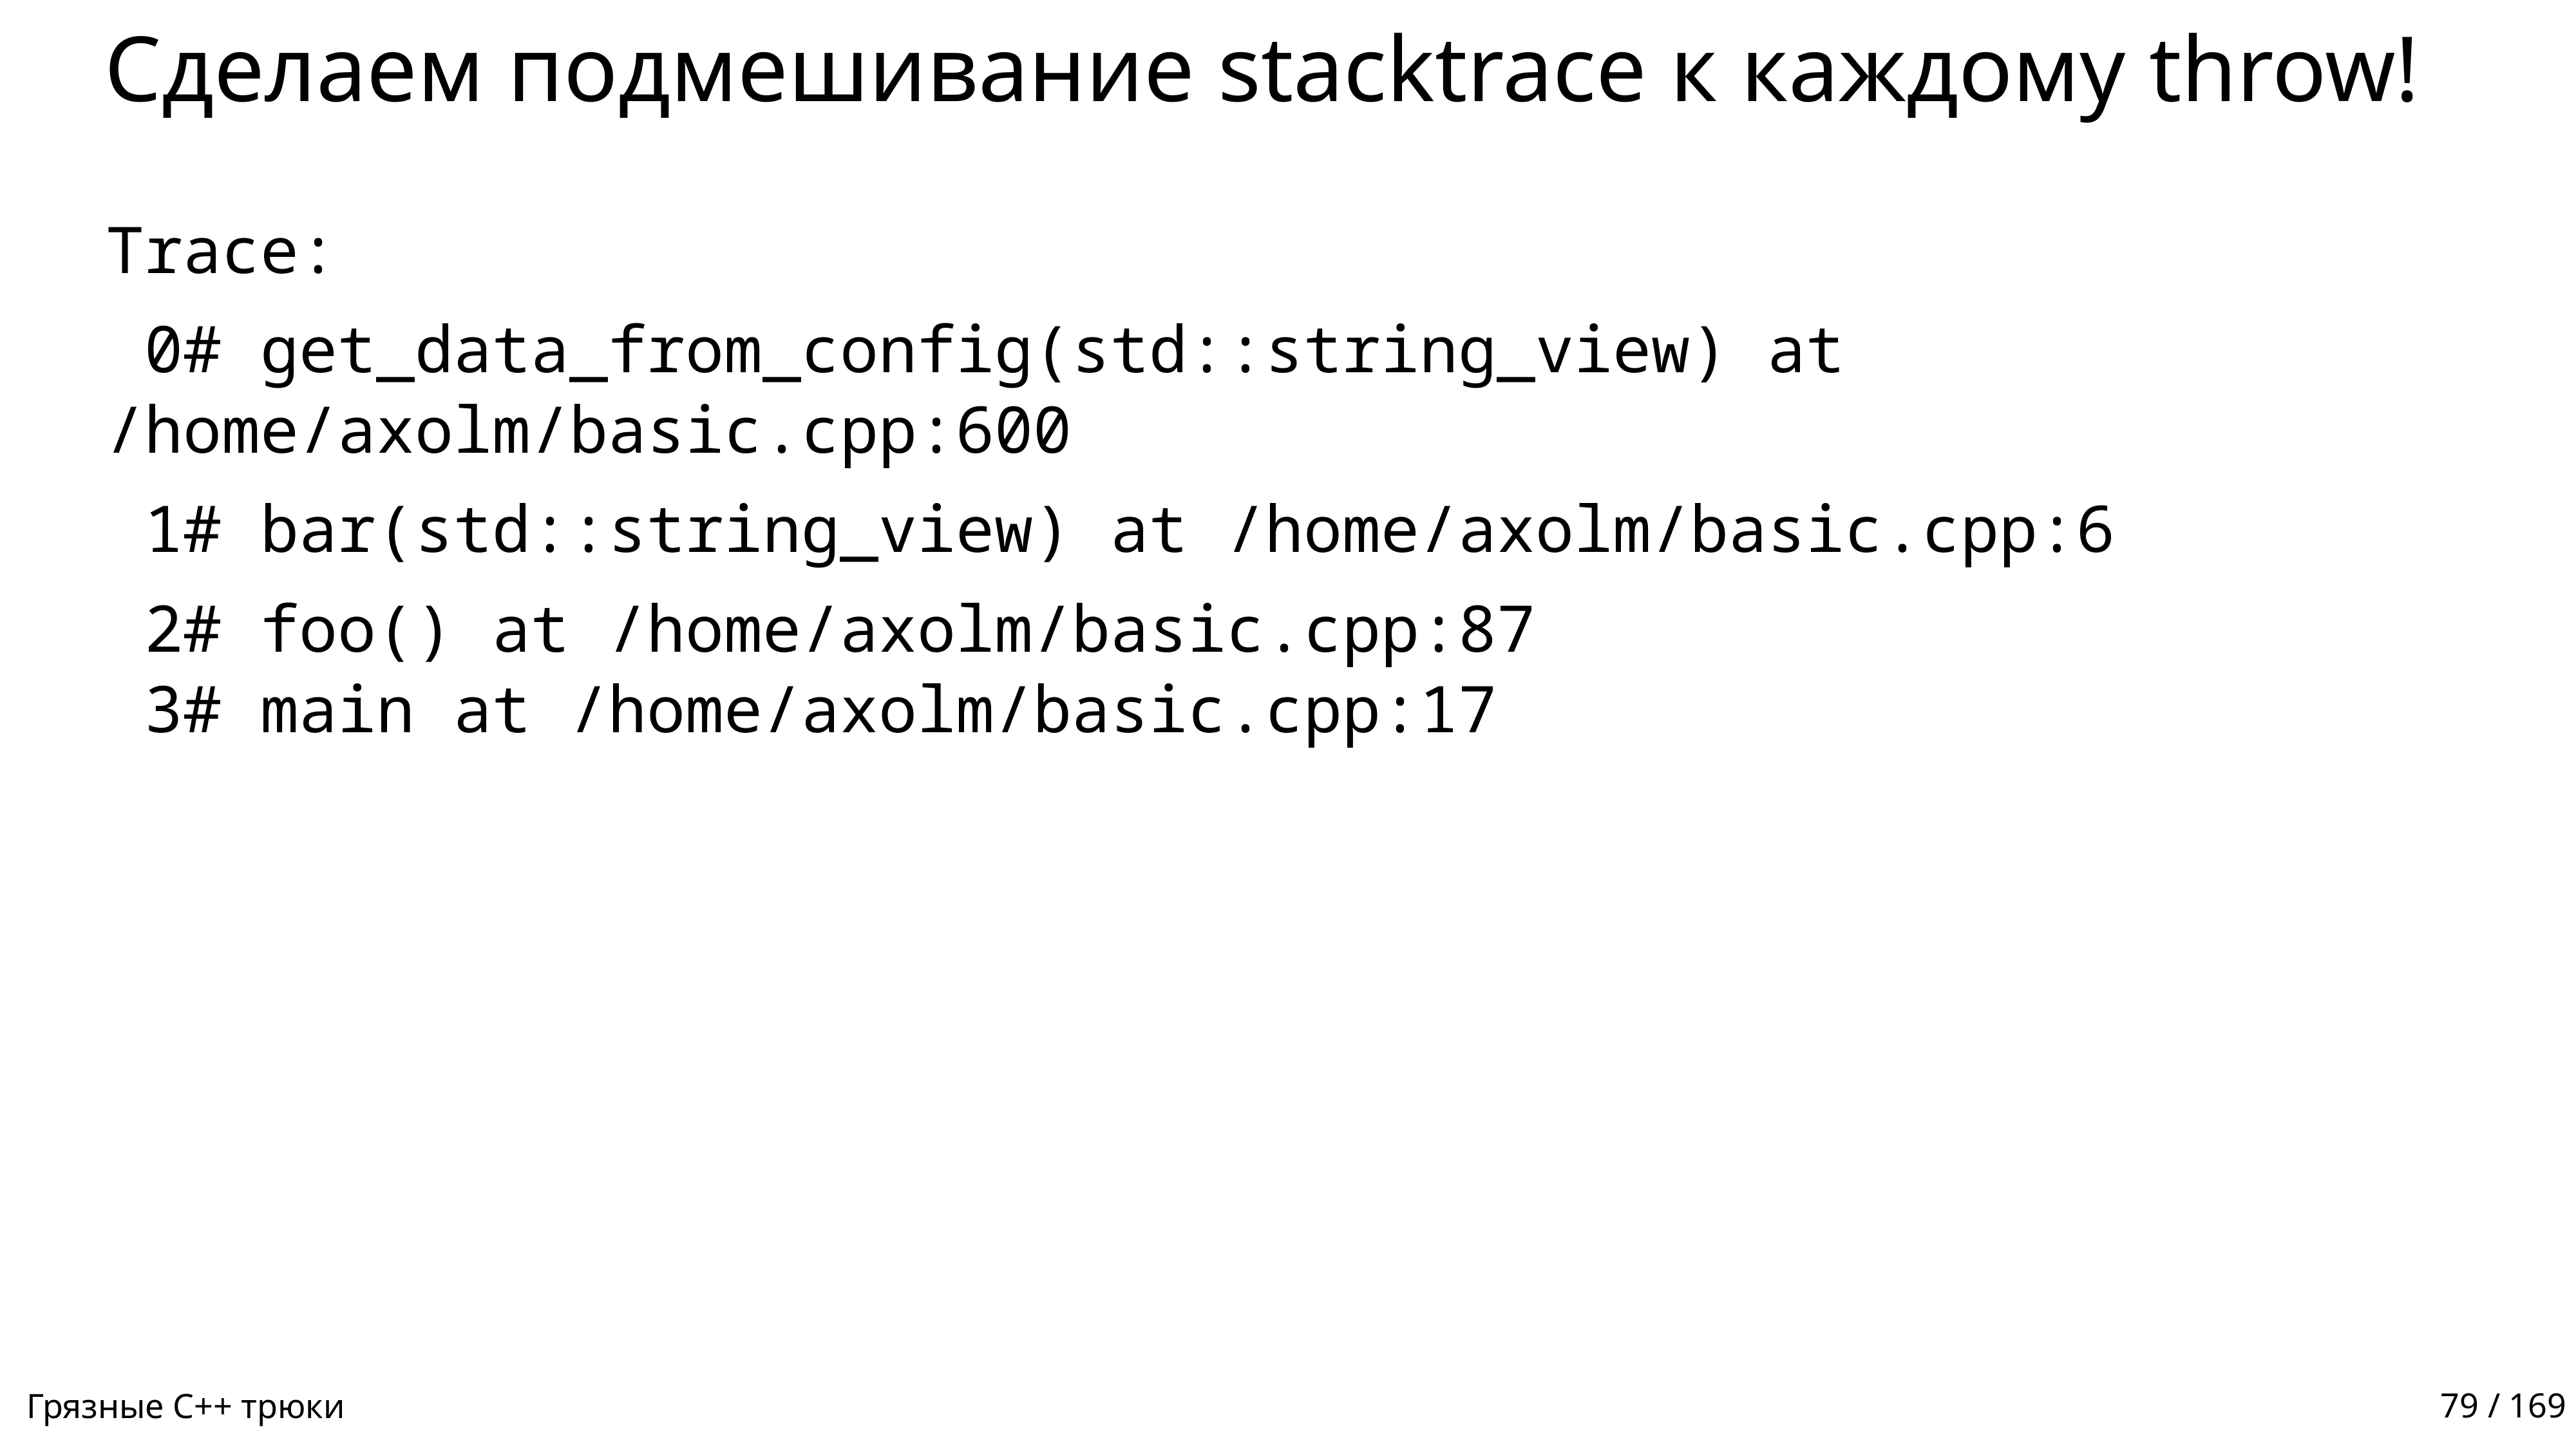

Сделаем подмешивание stacktrace к каждому throw!
# Trace:
 0# get_data_from_config(std::string_view) at /home/axolm/basic.cpp:600
 1# bar(std::string_view) at /home/axolm/basic.cpp:6
 2# foo() at /home/axolm/basic.cpp:87
 3# main at /home/axolm/basic.cpp:17
Грязные C++ трюки